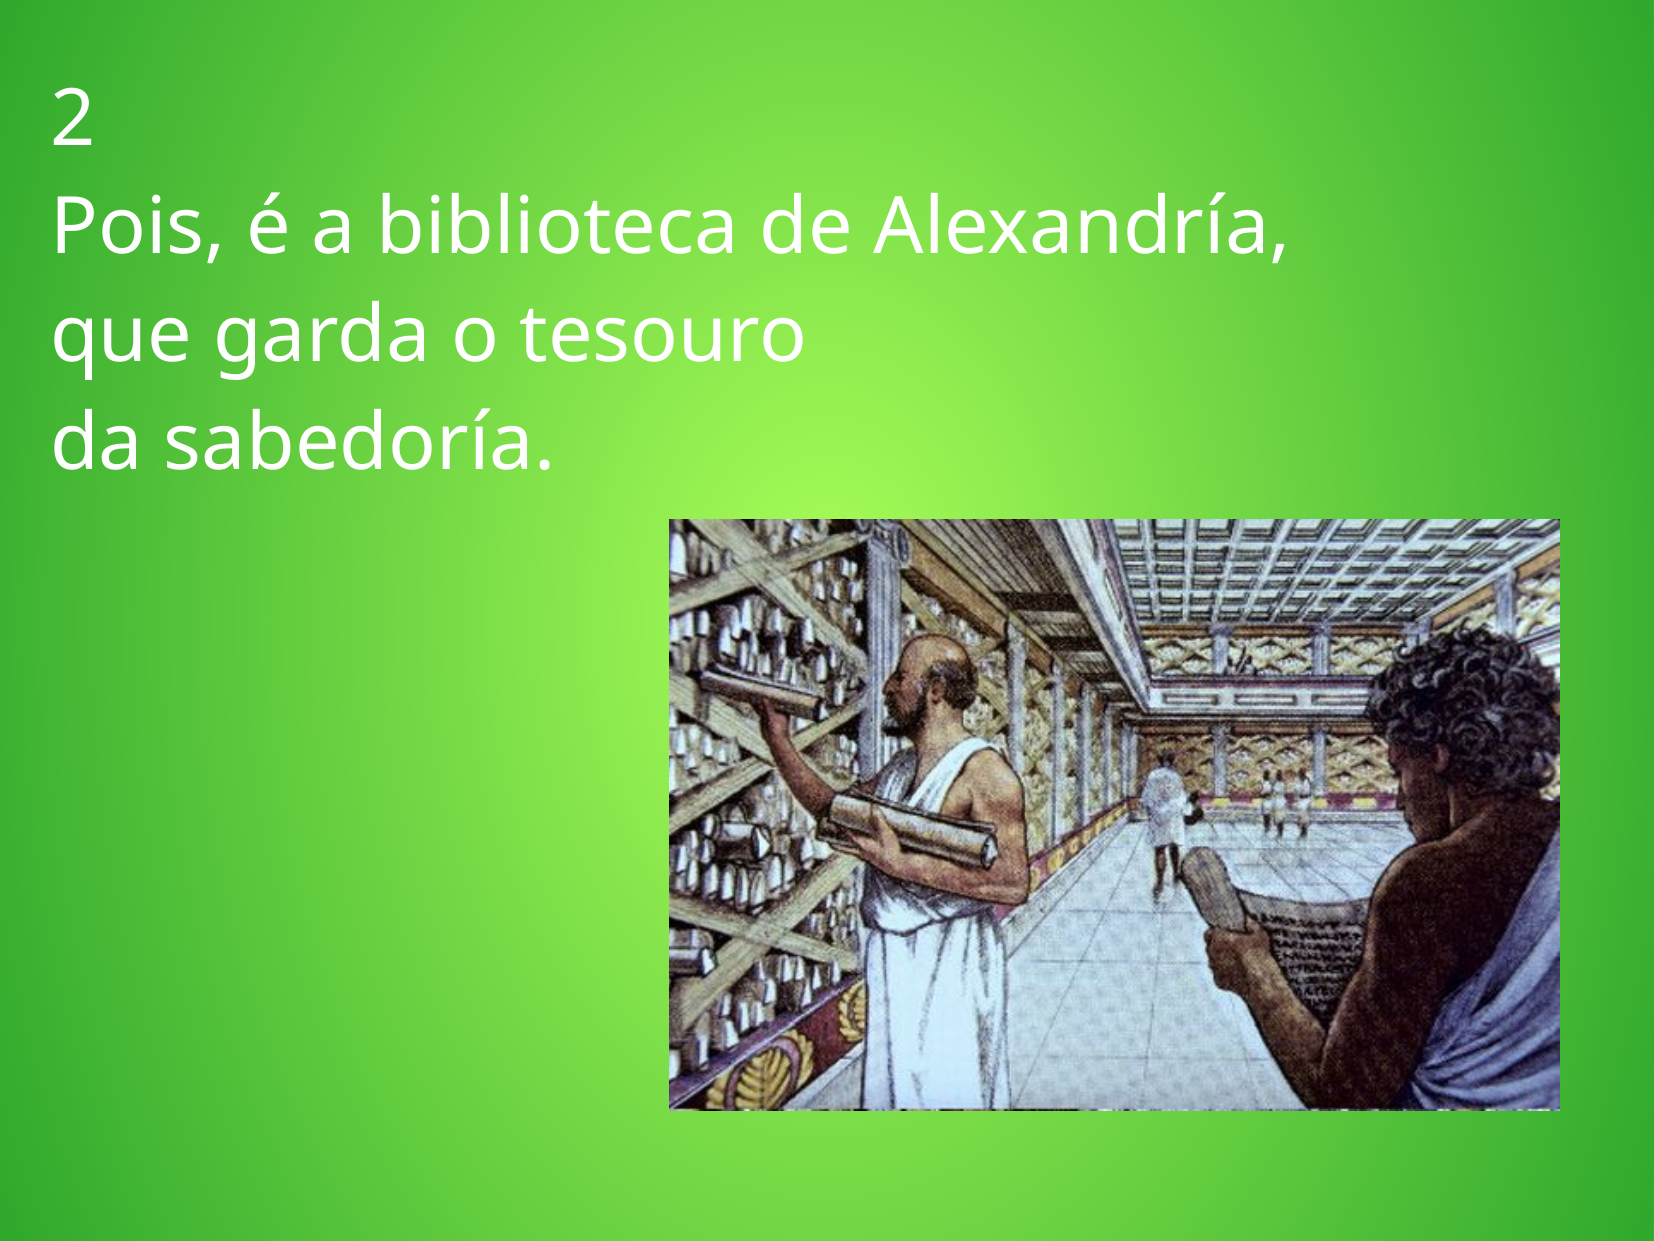

2
Pois, é a biblioteca de Alexandría,
que garda o tesouro
da sabedoría.